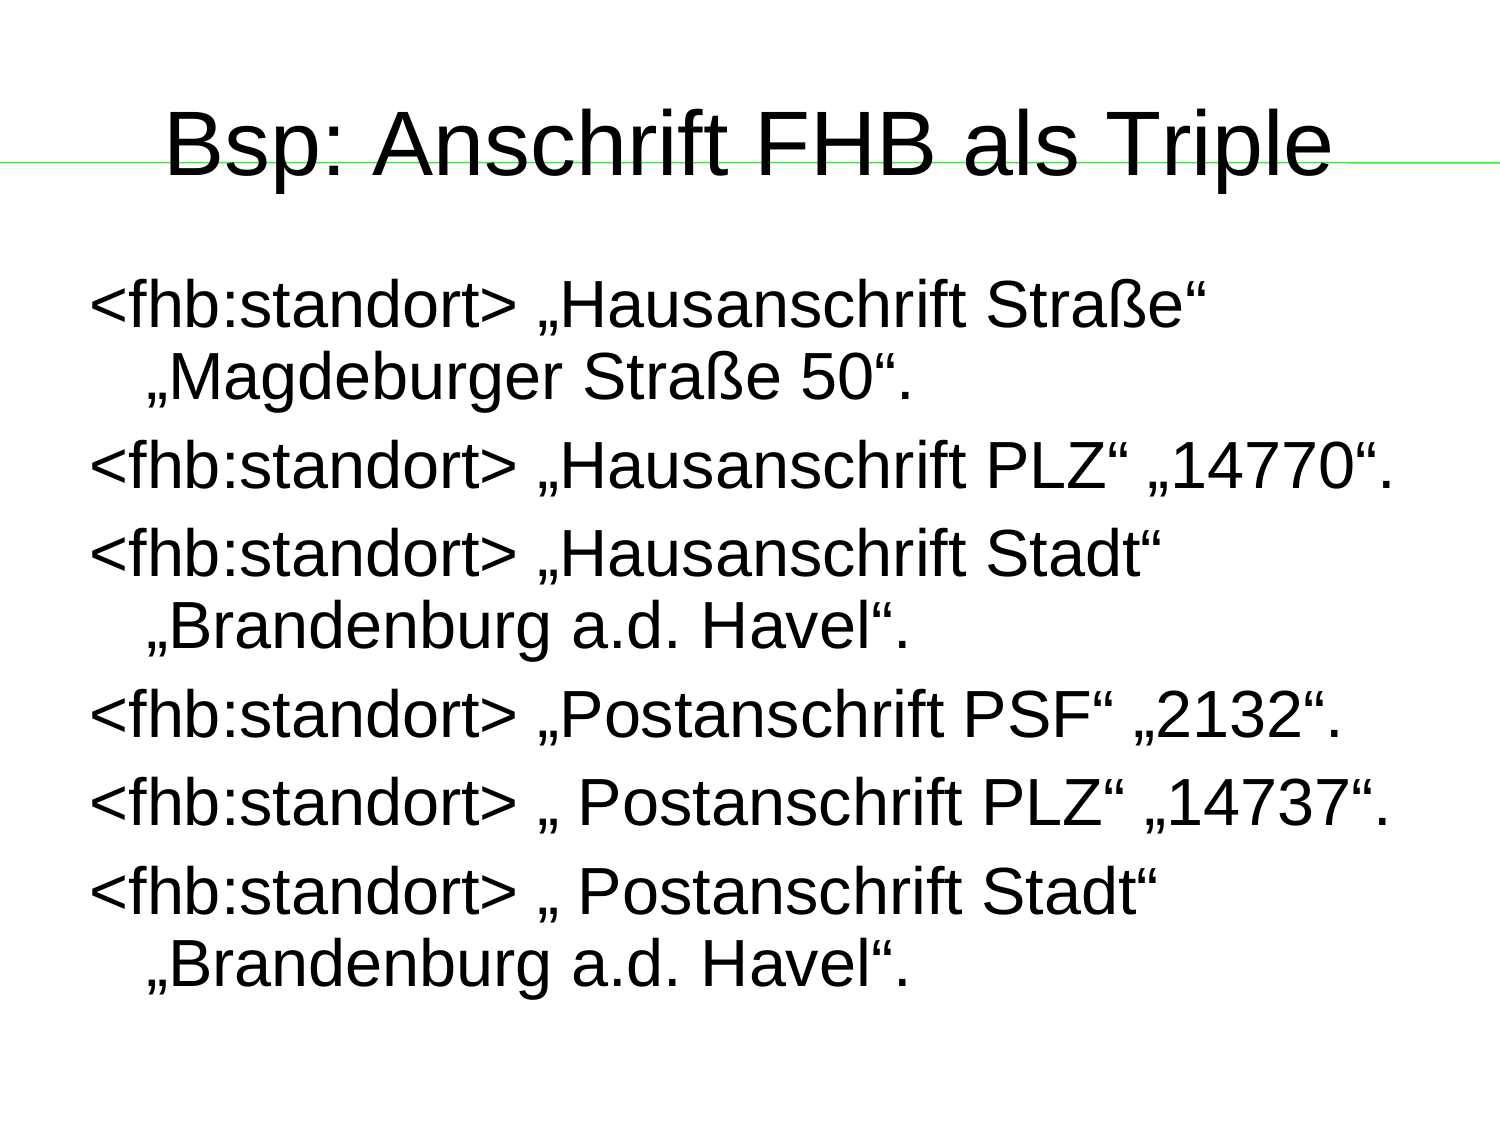

# Bsp: Anschrift FHB als Triple
<fhb:standort> „Hausanschrift Straße“ „Magdeburger Straße 50“.
<fhb:standort> „Hausanschrift PLZ“ „14770“.
<fhb:standort> „Hausanschrift Stadt“ „Brandenburg a.d. Havel“.
<fhb:standort> „Postanschrift PSF“ „2132“.
<fhb:standort> „ Postanschrift PLZ“ „14737“.
<fhb:standort> „ Postanschrift Stadt“ „Brandenburg a.d. Havel“.